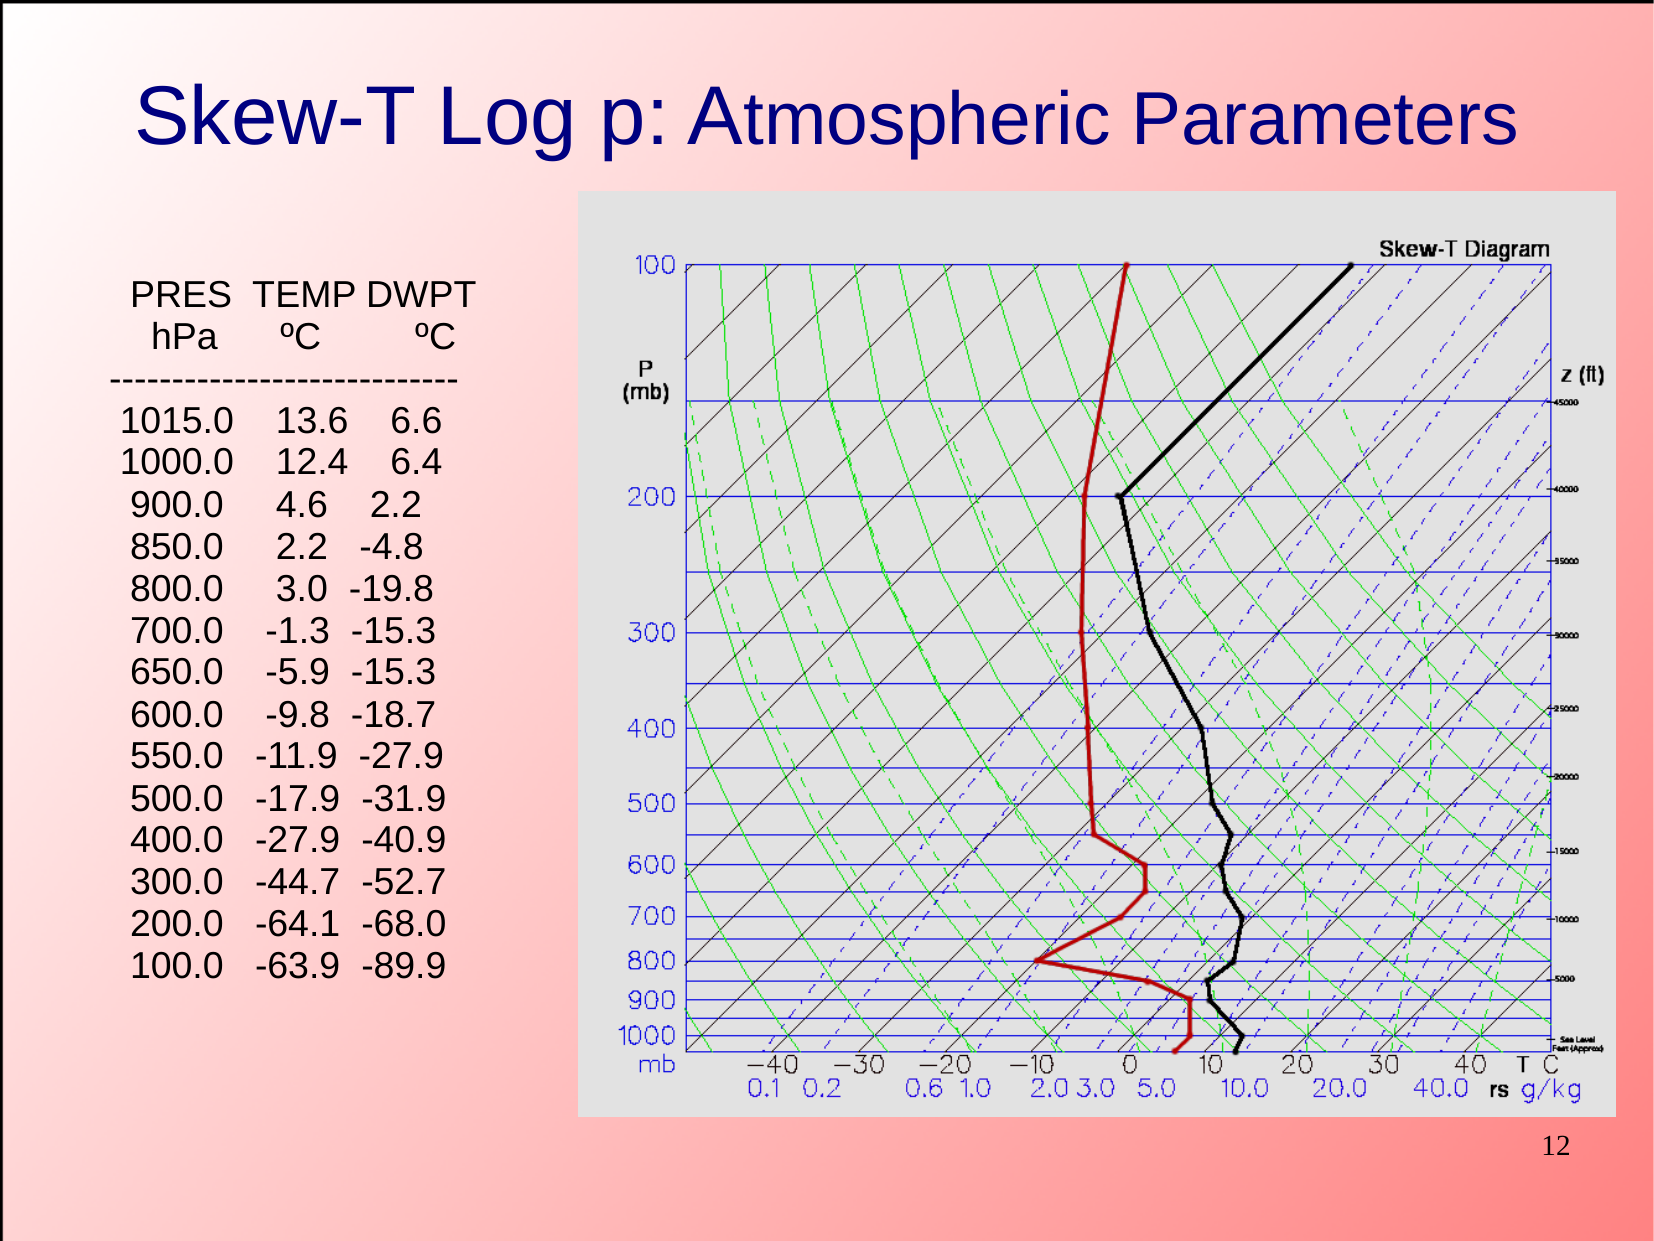

# Skew-T Log p: Atmospheric Parameters
 PRES TEMP DWPT
 hPa ºC ºC
----------------------------
 1015.0 13.6 6.6
 1000.0 12.4 6.4
 900.0 4.6 2.2
 850.0 2.2 -4.8
 800.0 3.0 -19.8
 700.0 -1.3 -15.3
 650.0 -5.9 -15.3
 600.0 -9.8 -18.7
 550.0 -11.9 -27.9
 500.0 -17.9 -31.9
 400.0 -27.9 -40.9
 300.0 -44.7 -52.7
 200.0 -64.1 -68.0
 100.0 -63.9 -89.9
12